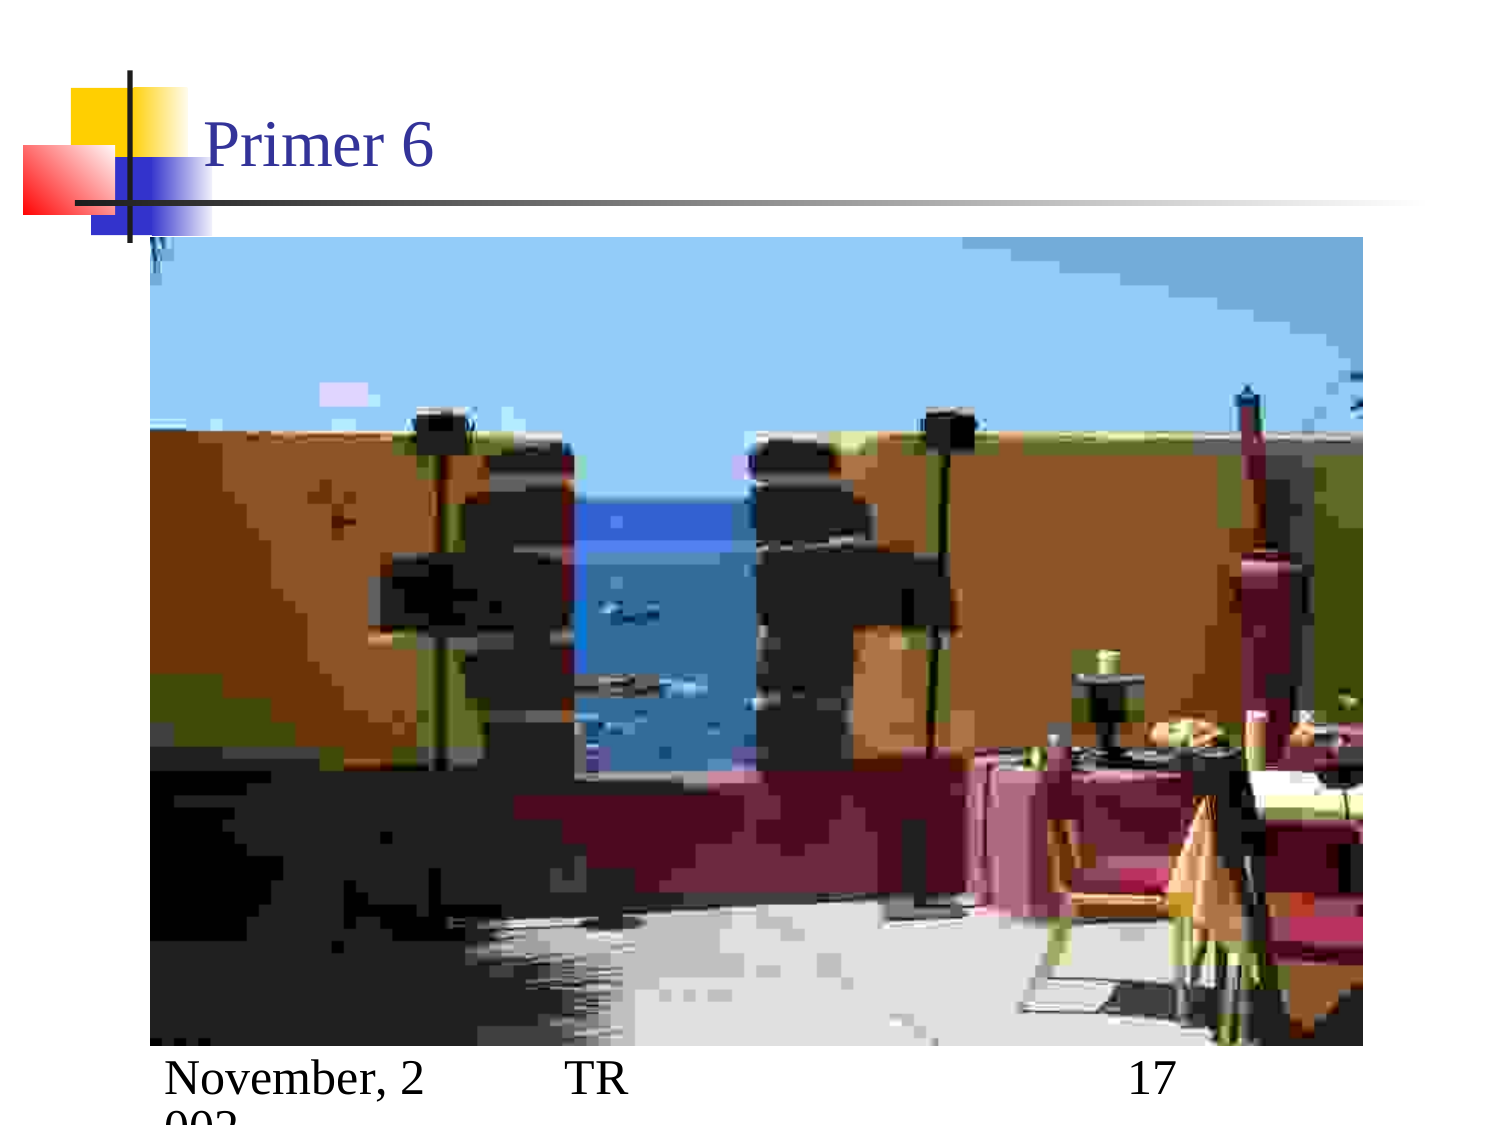

# Primer 6
November, 2002
TR
17